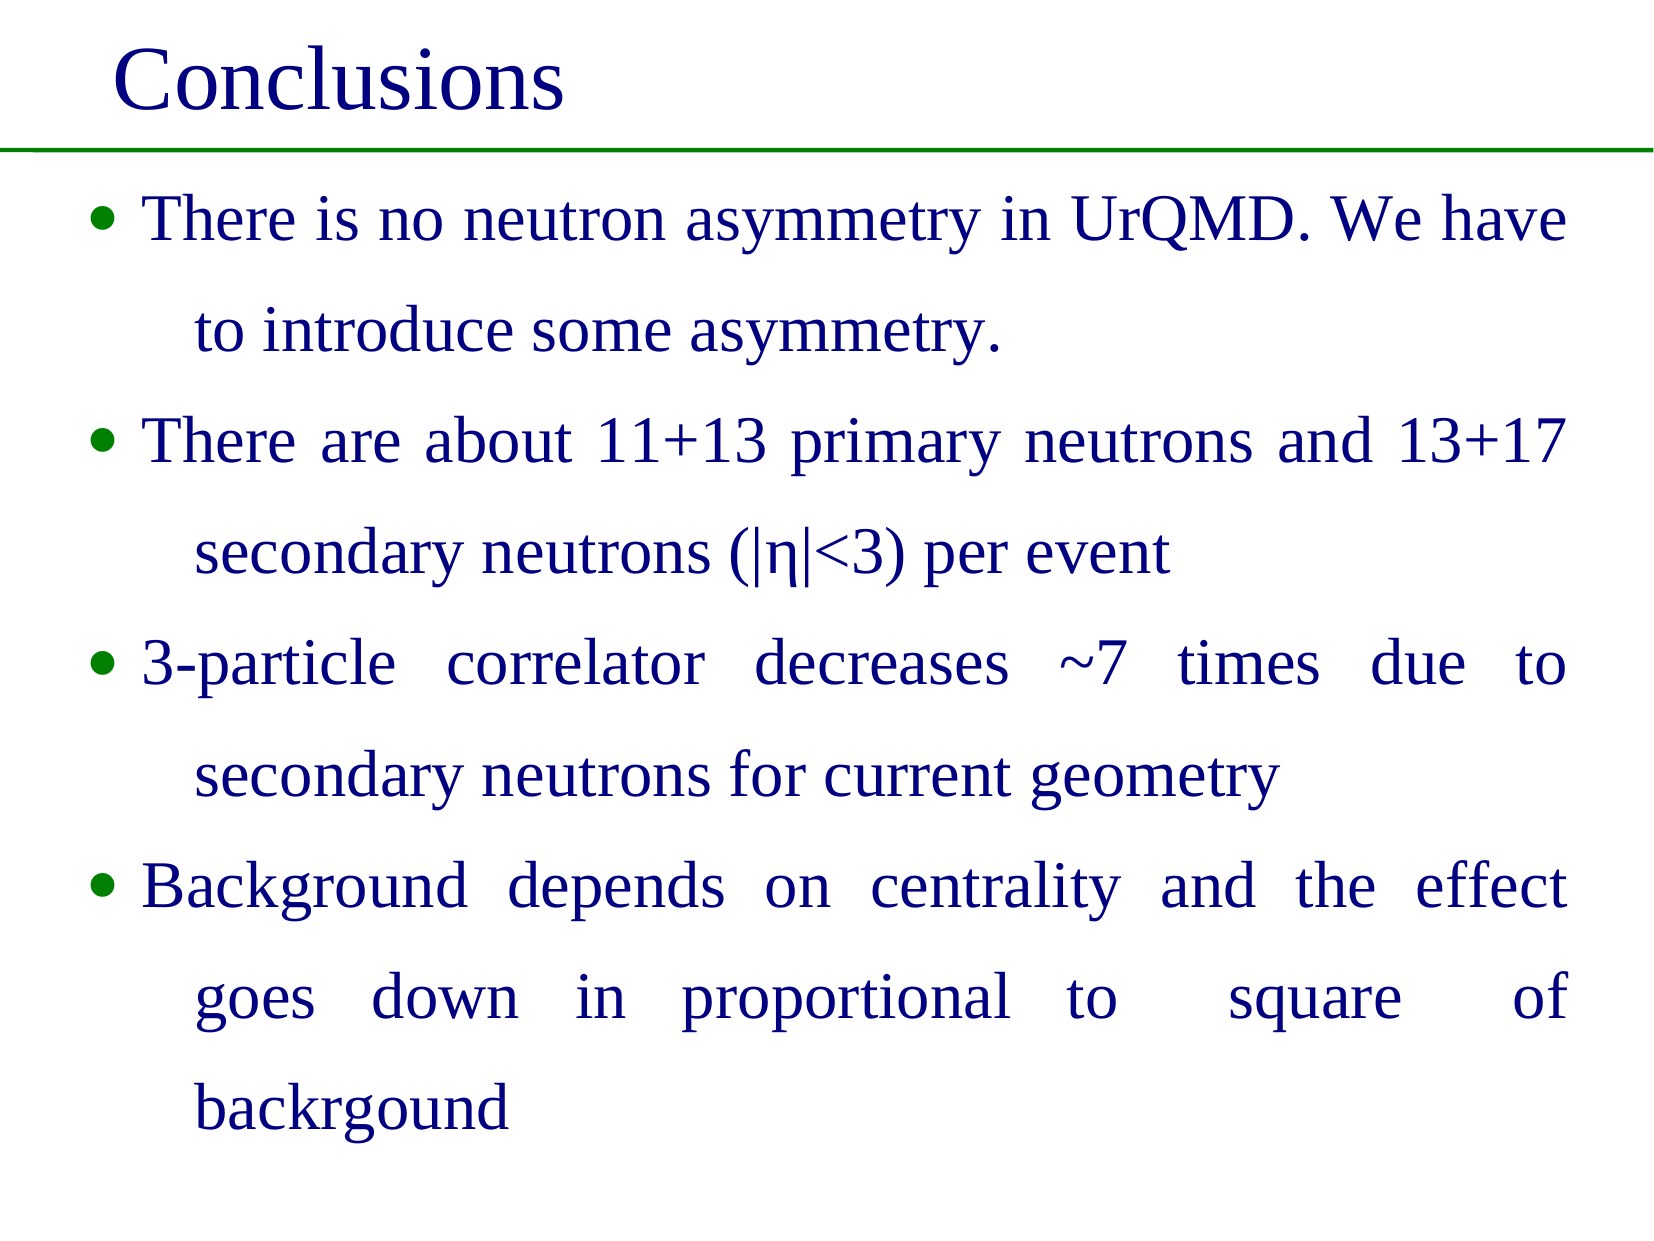

# Conclusions
There is no neutron asymmetry in UrQMD. We have to introduce some asymmetry.
There are about 11+13 primary neutrons and 13+17 secondary neutrons (|η|<3) per event
3-particle correlator decreases ~7 times due to secondary neutrons for current geometry
Background depends on centrality and the effect goes down in proportional to square of backrgound